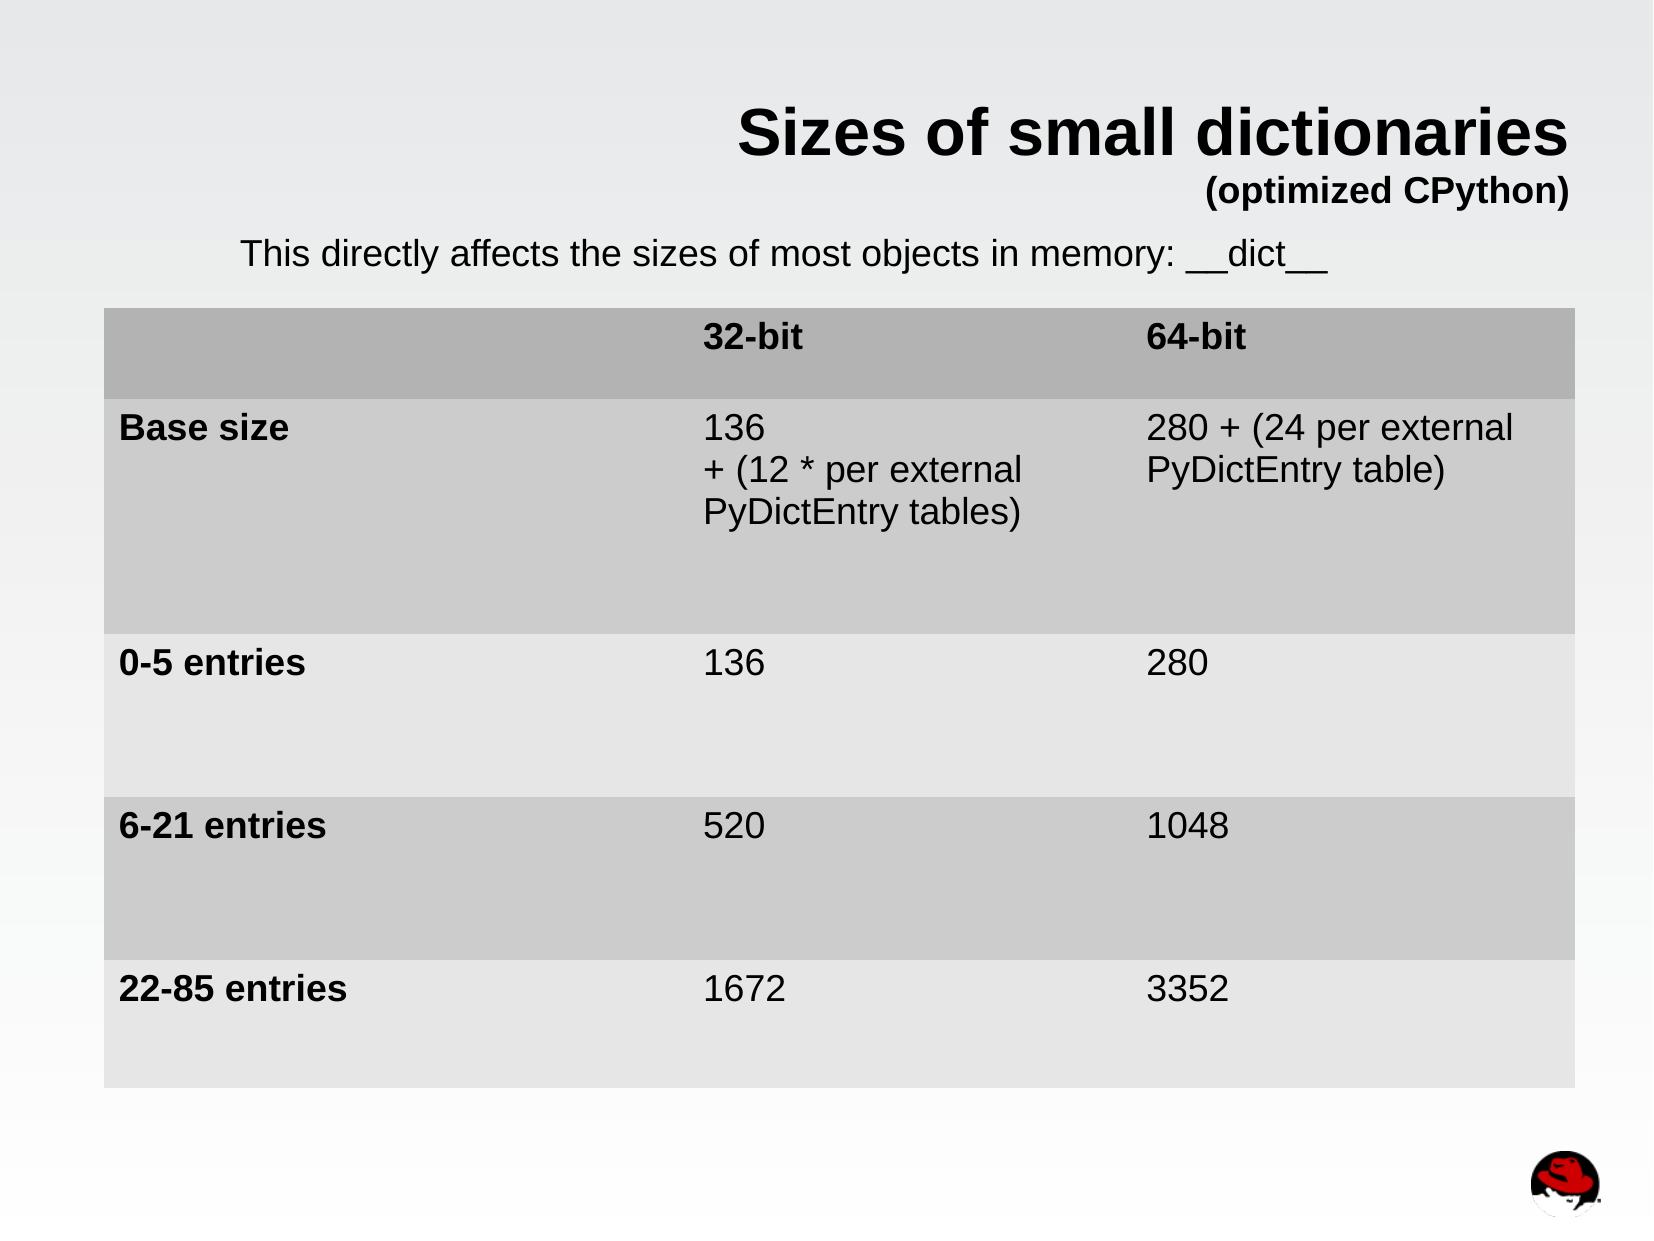

# Sizes of small dictionaries (optimized CPython)
This directly affects the sizes of most objects in memory: __dict__
| | 32-bit | 64-bit |
| --- | --- | --- |
| Base size | 136 + (12 \* per external PyDictEntry tables) | 280 + (24 per external PyDictEntry table) |
| 0-5 entries | 136 | 280 |
| 6-21 entries | 520 | 1048 |
| 22-85 entries | 1672 | 3352 |